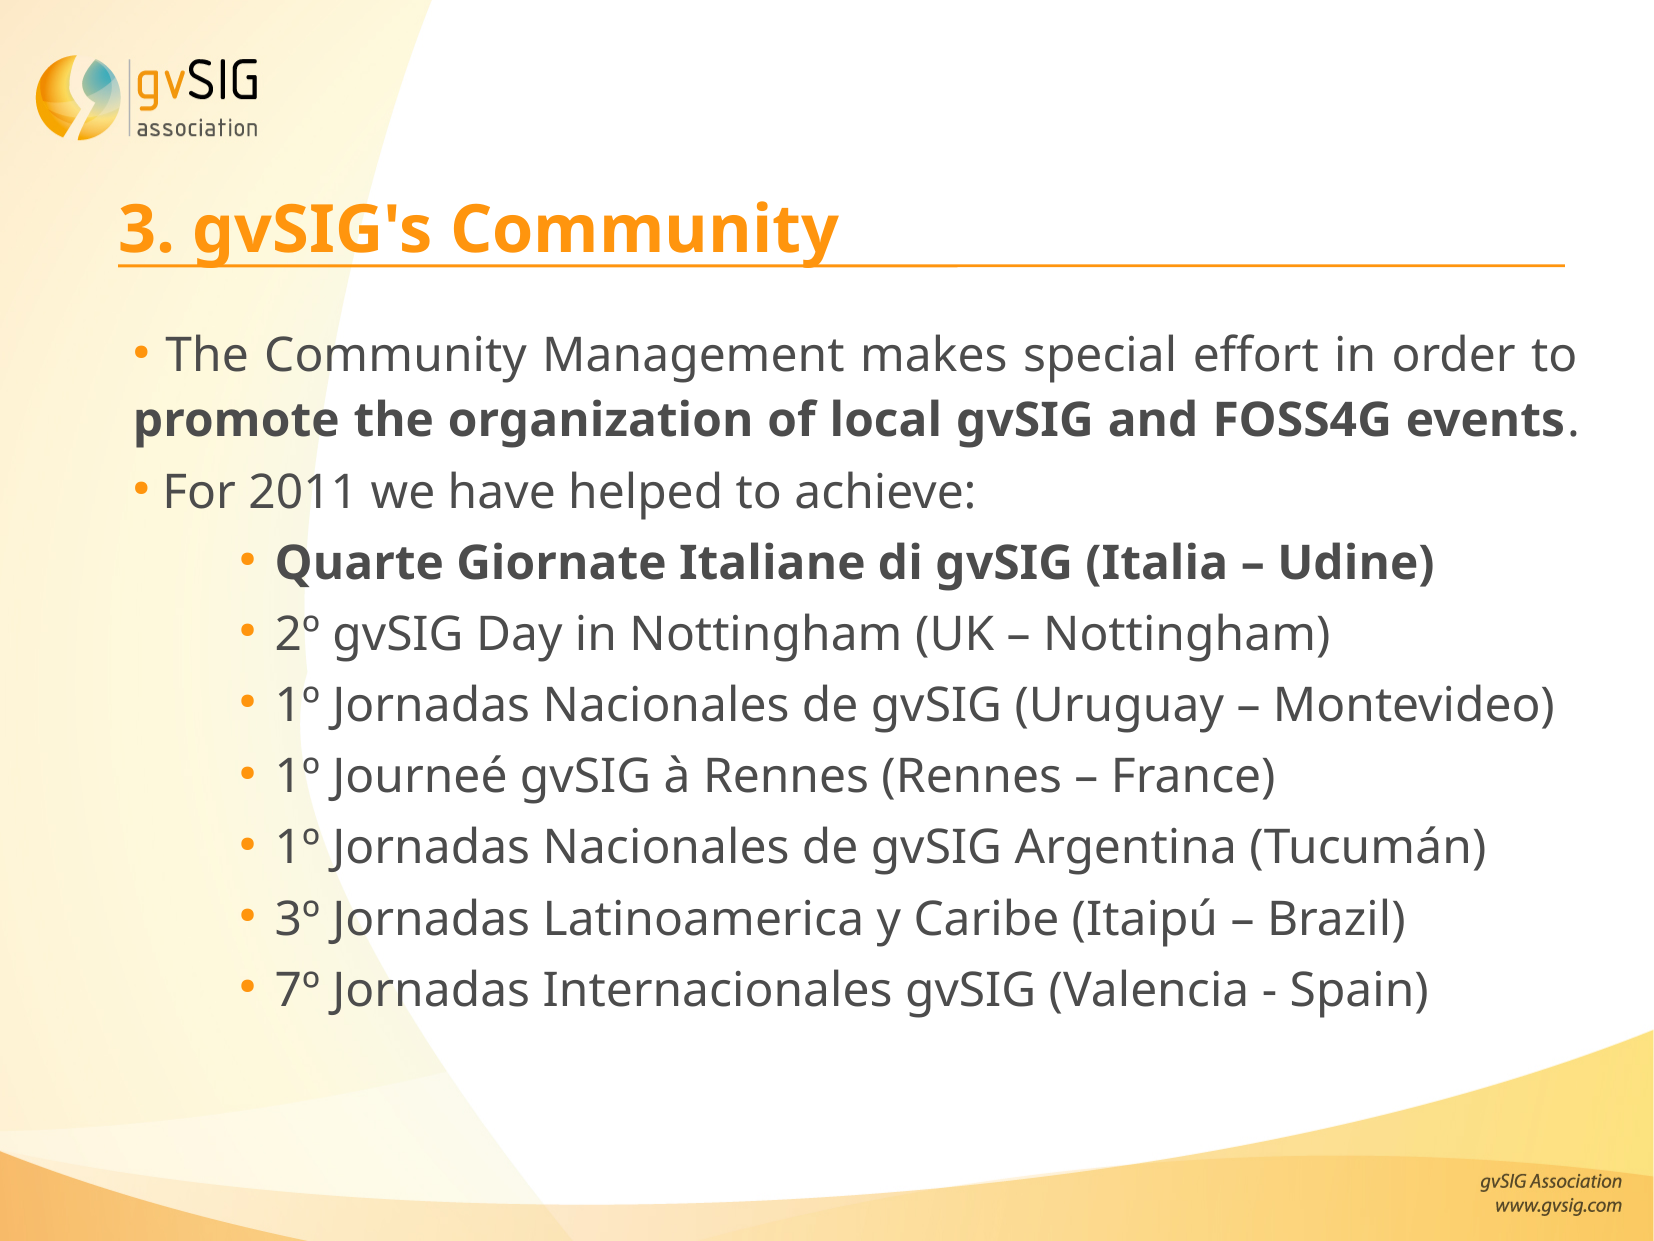

# 3. gvSIG's Community
 The Community Management makes special effort in order to promote the organization of local gvSIG and FOSS4G events.
 For 2011 we have helped to achieve:
Quarte Giornate Italiane di gvSIG (Italia – Udine)
2º gvSIG Day in Nottingham (UK – Nottingham)
1º Jornadas Nacionales de gvSIG (Uruguay – Montevideo)
1º Journeé gvSIG à Rennes (Rennes – France)
1º Jornadas Nacionales de gvSIG Argentina (Tucumán)
3º Jornadas Latinoamerica y Caribe (Itaipú – Brazil)
7º Jornadas Internacionales gvSIG (Valencia - Spain)